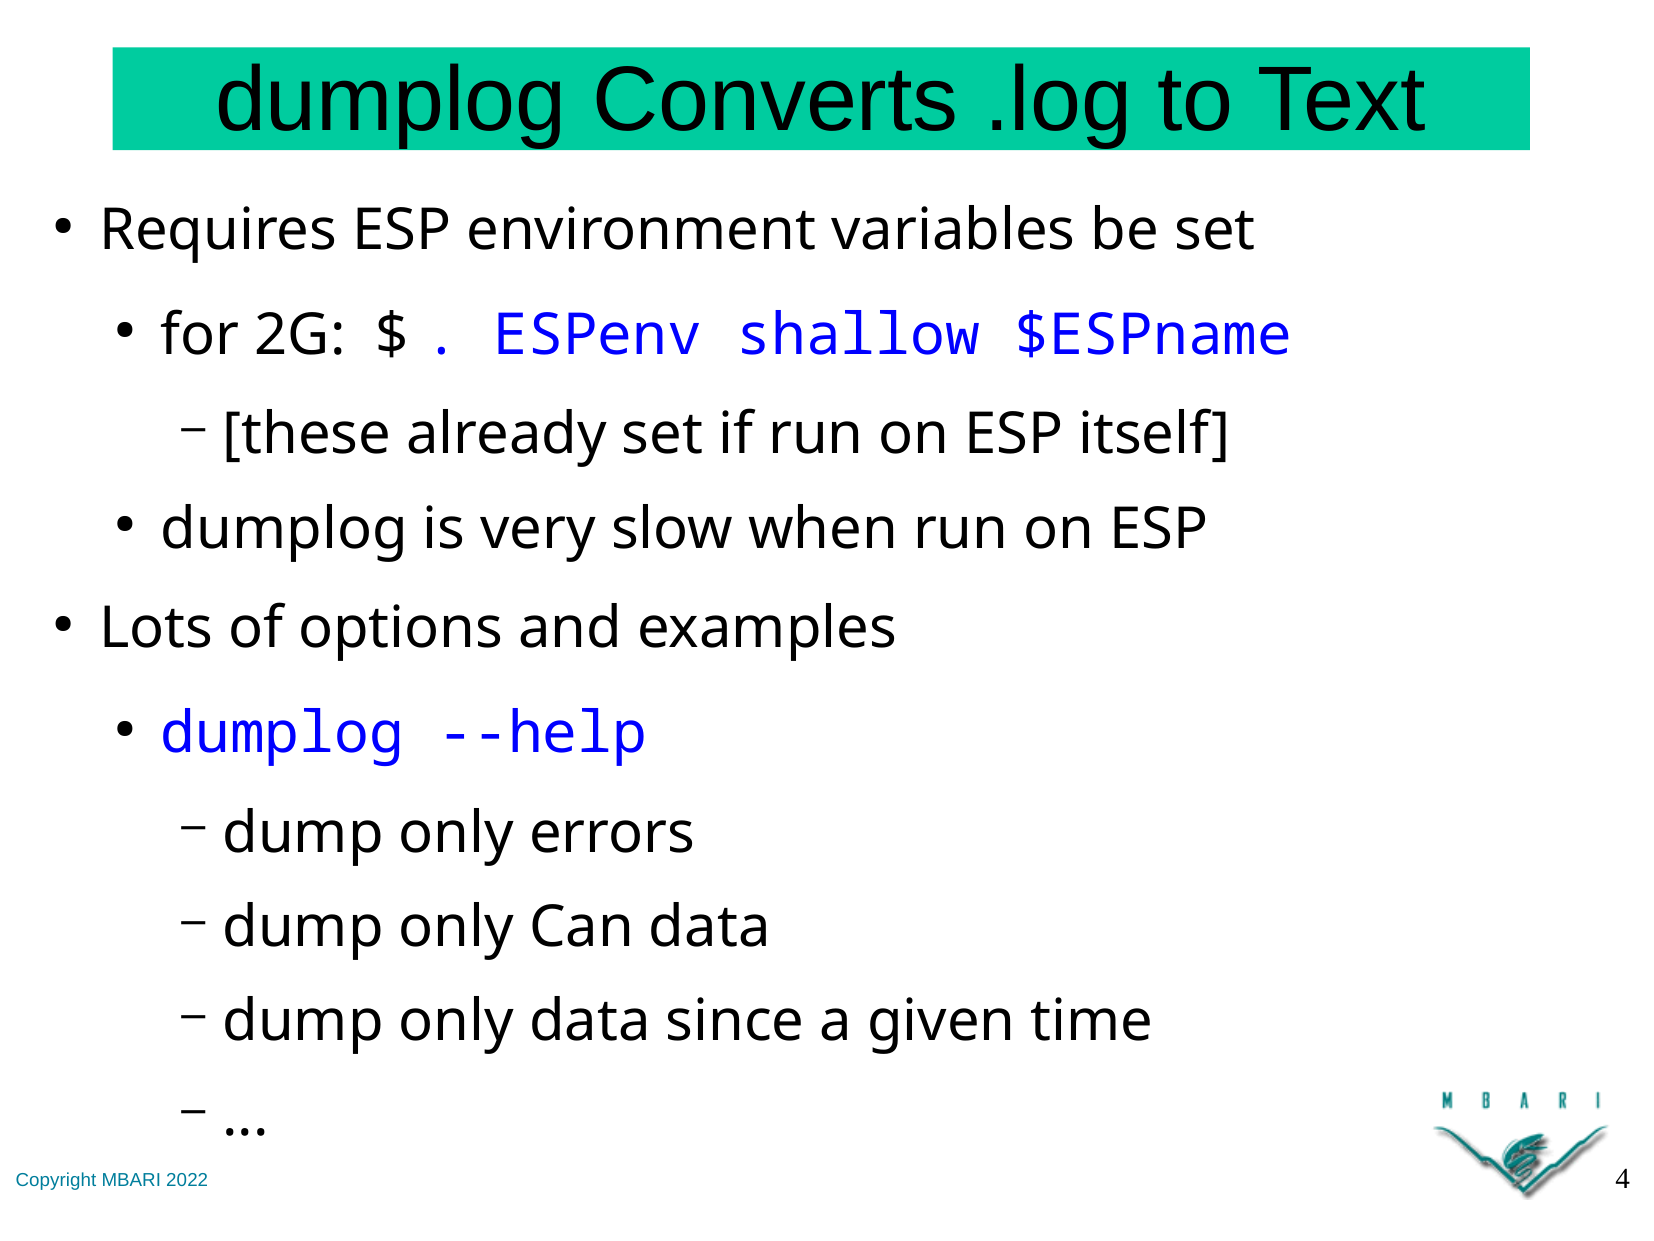

# dumplog Converts .log to Text
Requires ESP environment variables be set
for 2G: $ . ESPenv shallow $ESPname
[these already set if run on ESP itself]
dumplog is very slow when run on ESP
Lots of options and examples
dumplog --help
dump only errors
dump only Can data
dump only data since a given time
...